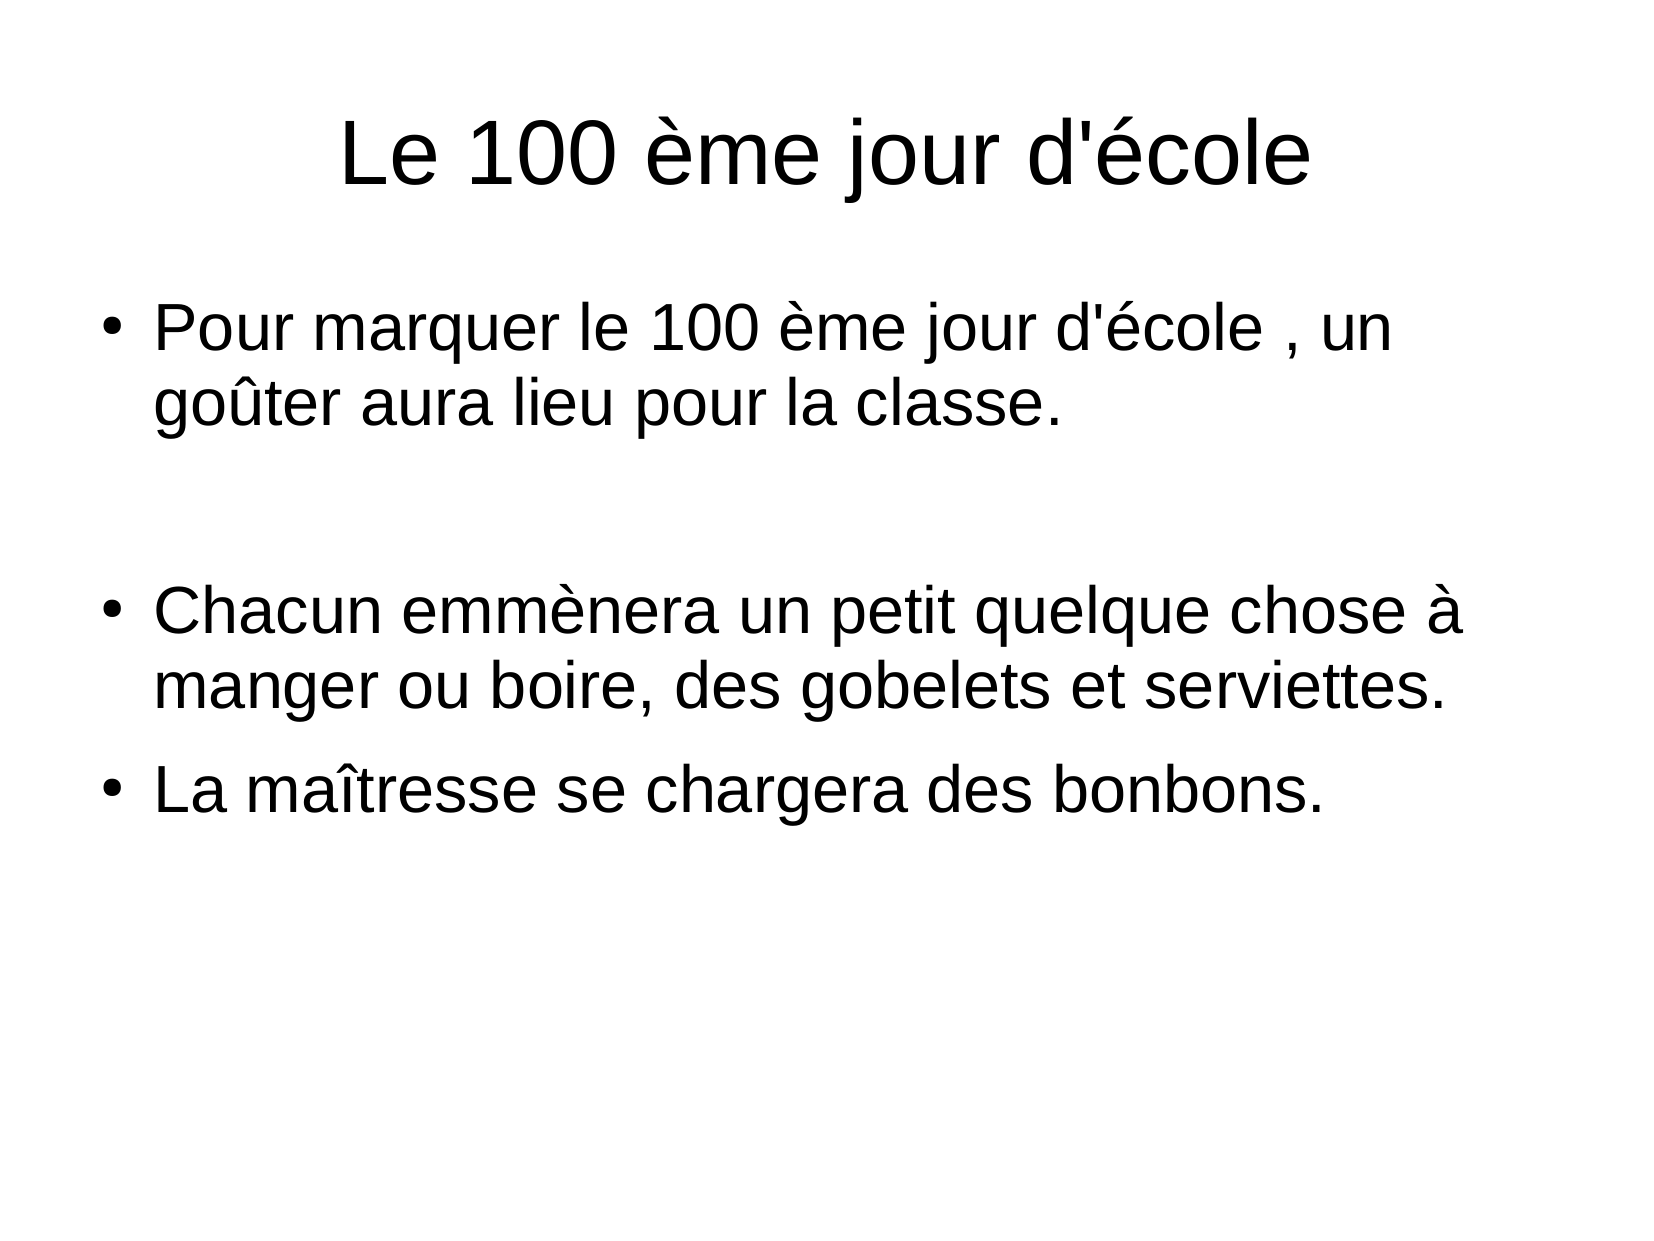

# Le 100 ème jour d'école
Pour marquer le 100 ème jour d'école , un goûter aura lieu pour la classe.
Chacun emmènera un petit quelque chose à manger ou boire, des gobelets et serviettes.
La maîtresse se chargera des bonbons.